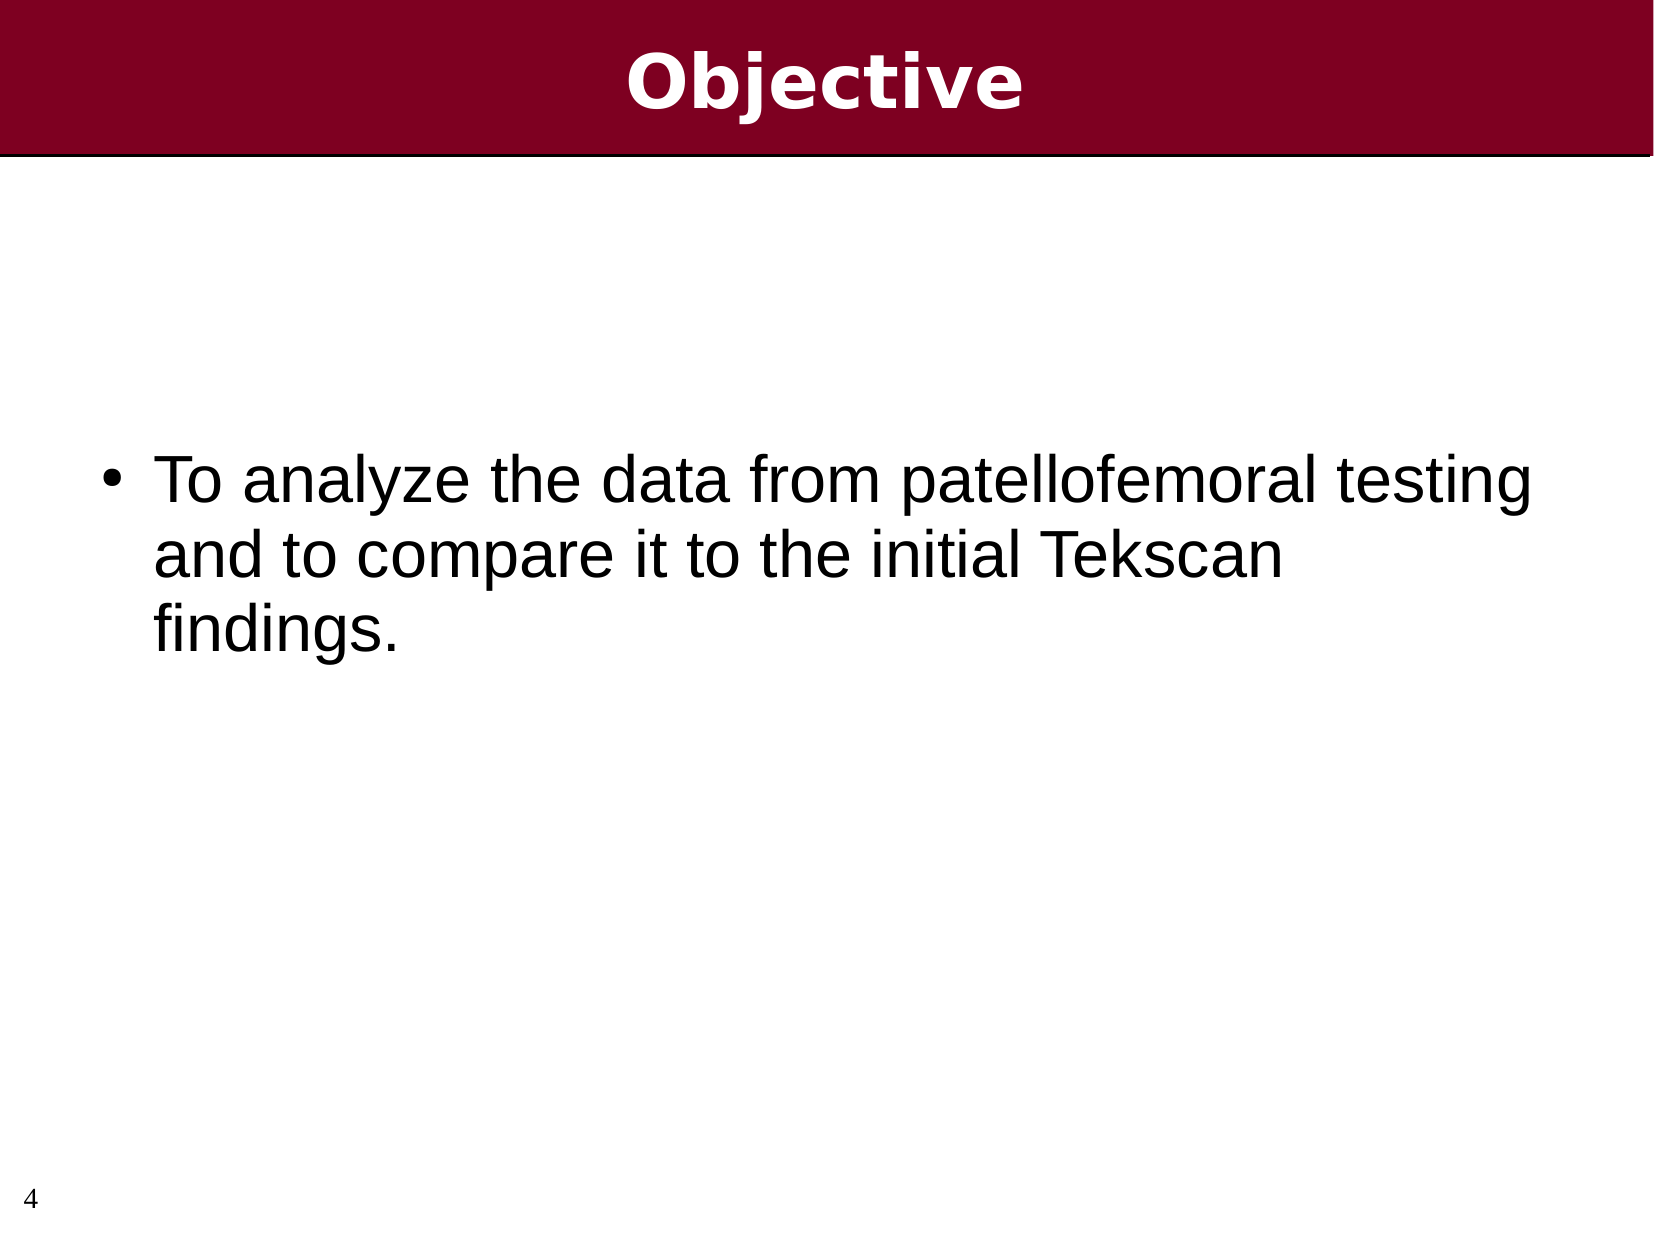

Objective
# To analyze the data from patellofemoral testing and to compare it to the initial Tekscan findings.